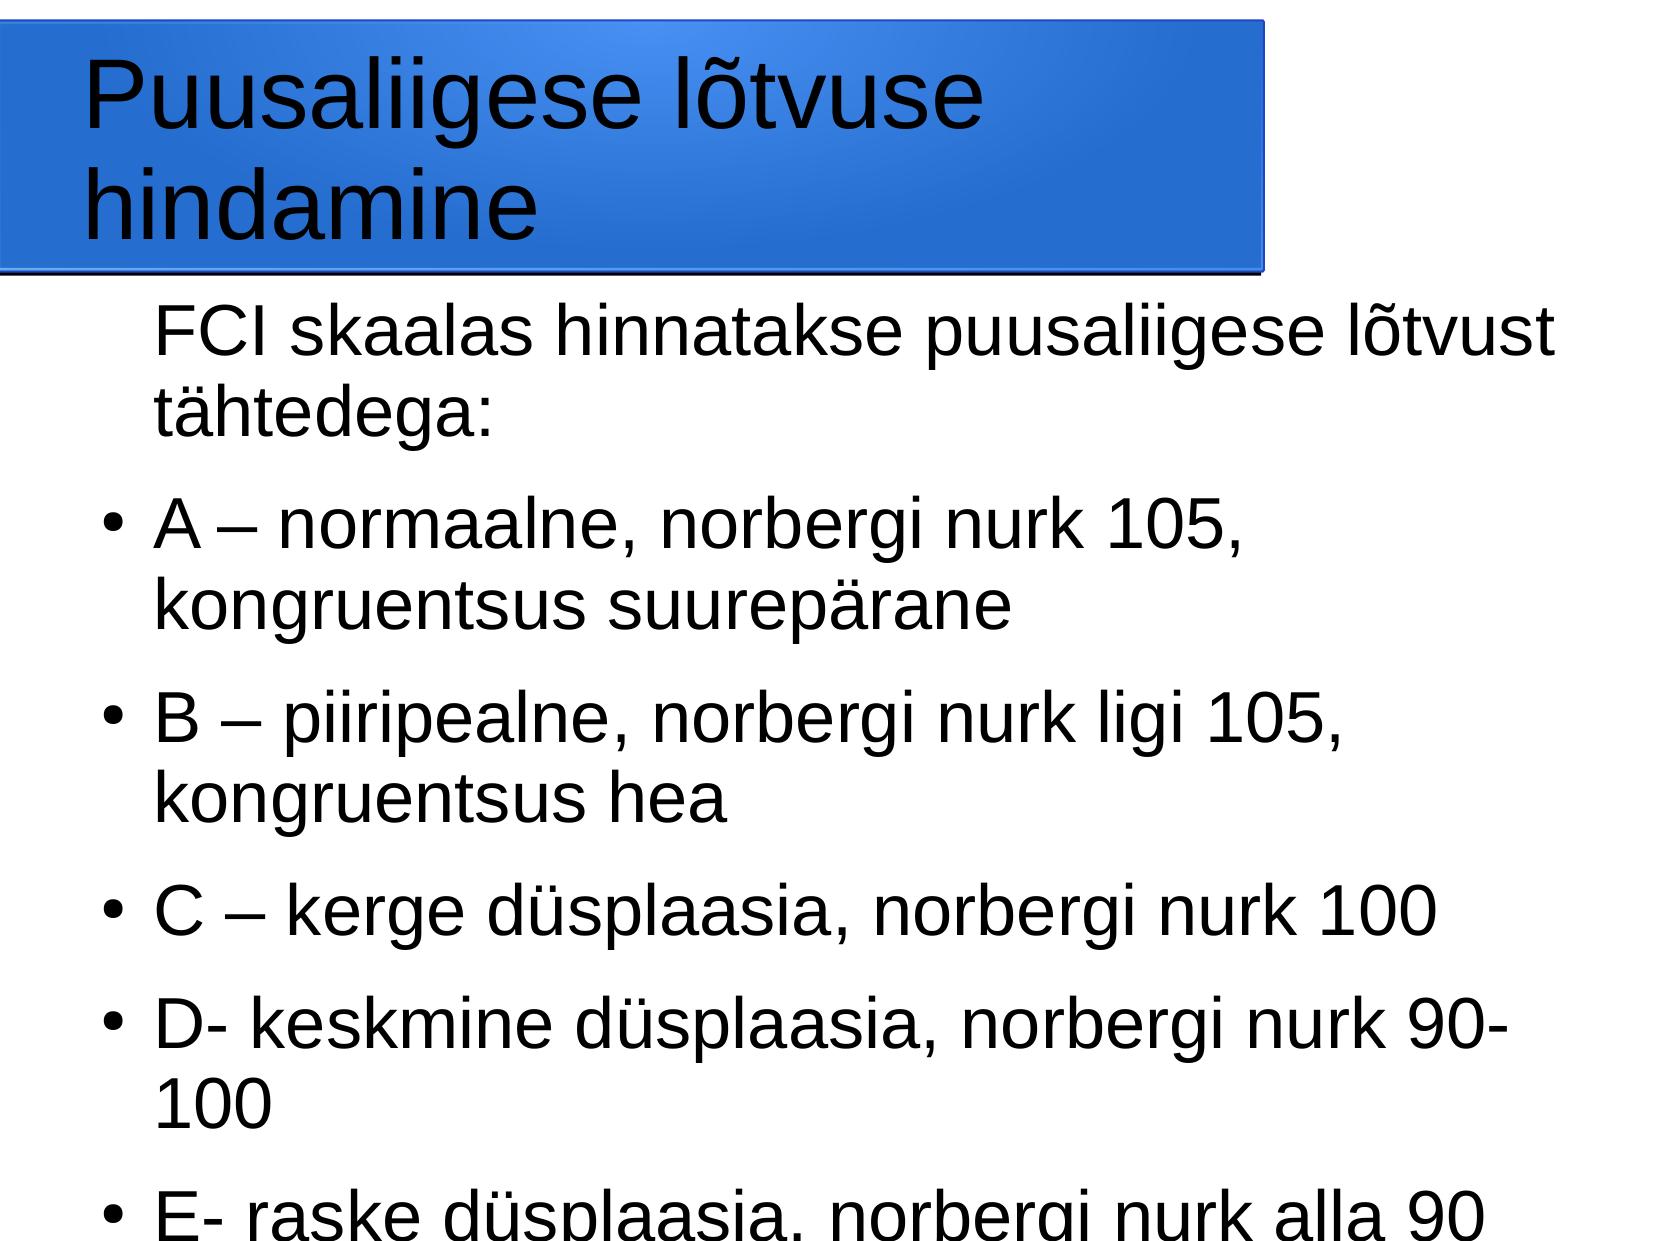

# Puusaliigese lõtvuse hindamine
FCI skaalas hinnatakse puusaliigese lõtvust tähtedega:
A – normaalne, norbergi nurk 105, kongruentsus suurepärane
B – piiripealne, norbergi nurk ligi 105, kongruentsus hea
C – kerge düsplaasia, norbergi nurk 100
D- keskmine düsplaasia, norbergi nurk 90-100
E- raske düsplaasia, norbergi nurk alla 90